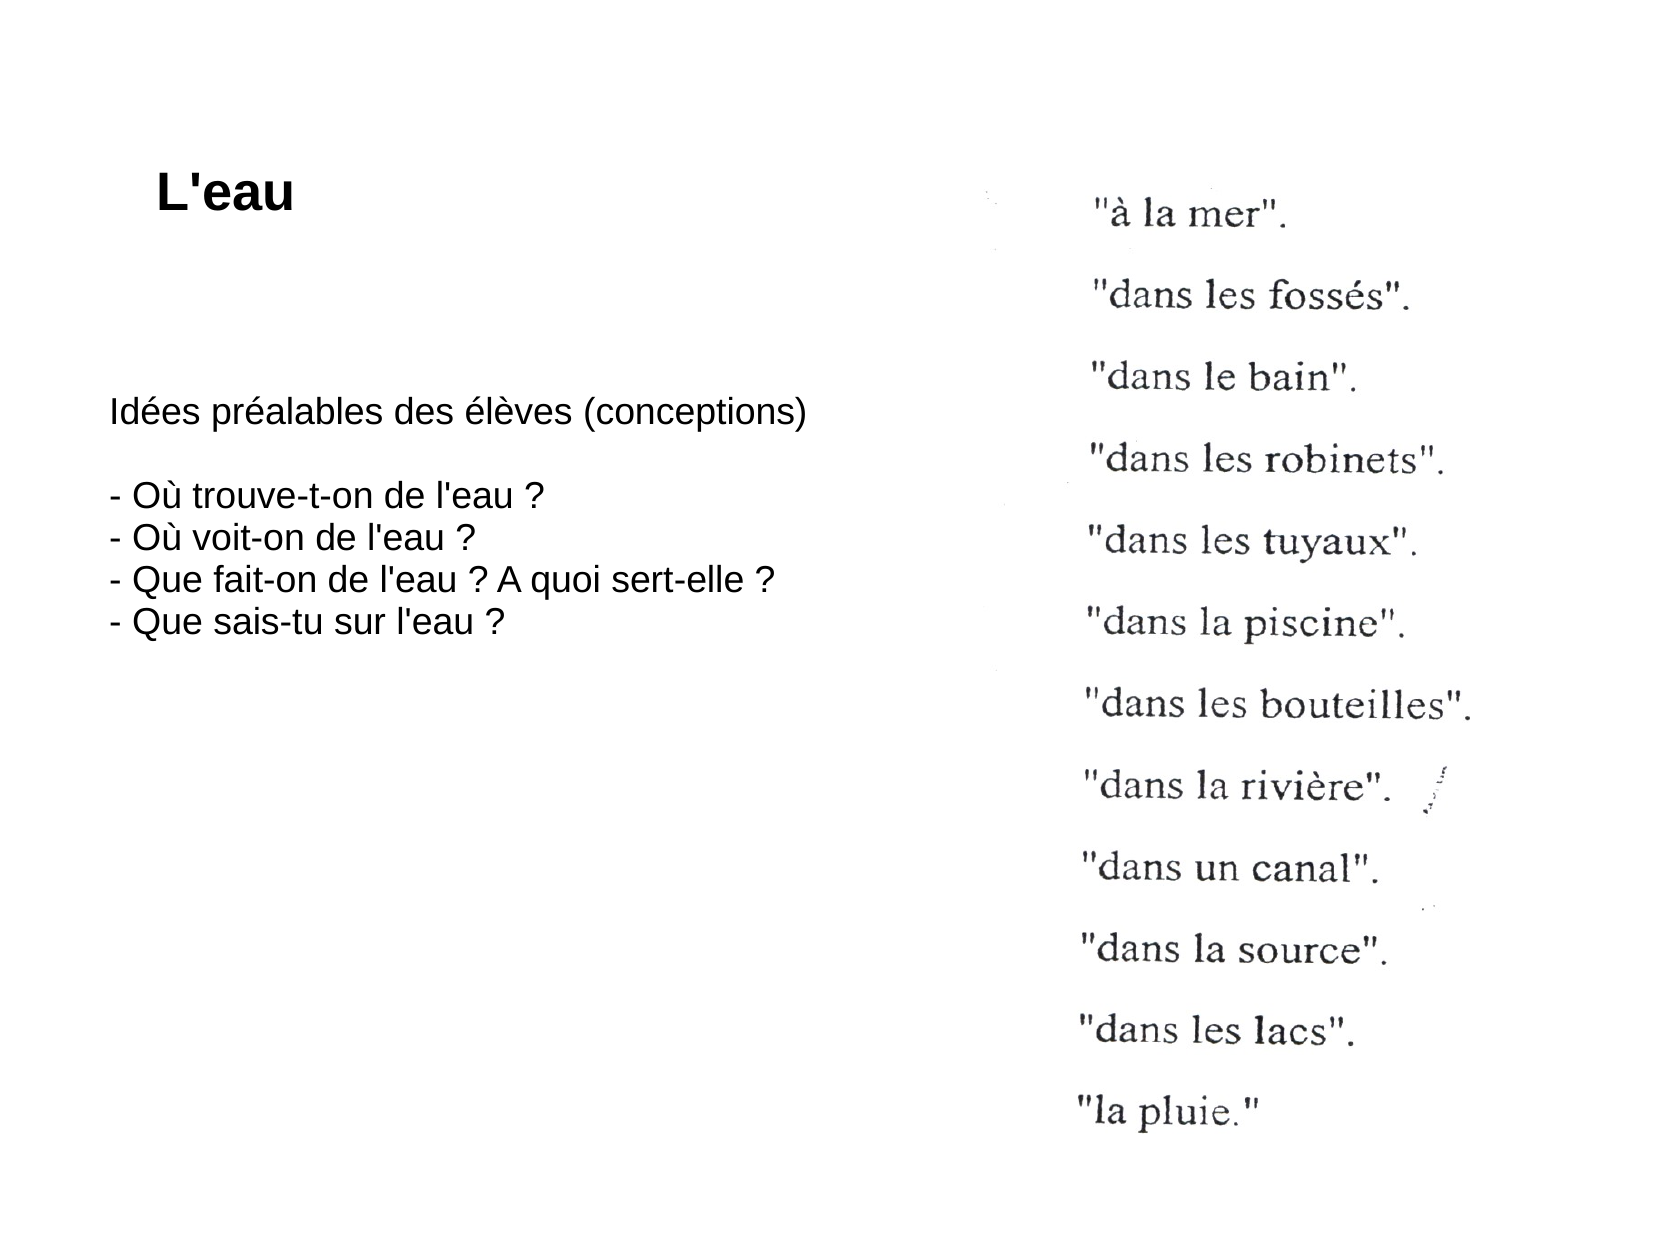

L'eau
Idées préalables des élèves (conceptions)
- Où trouve-t-on de l'eau ?
- Où voit-on de l'eau ?
- Que fait-on de l'eau ? A quoi sert-elle ?
- Que sais-tu sur l'eau ?